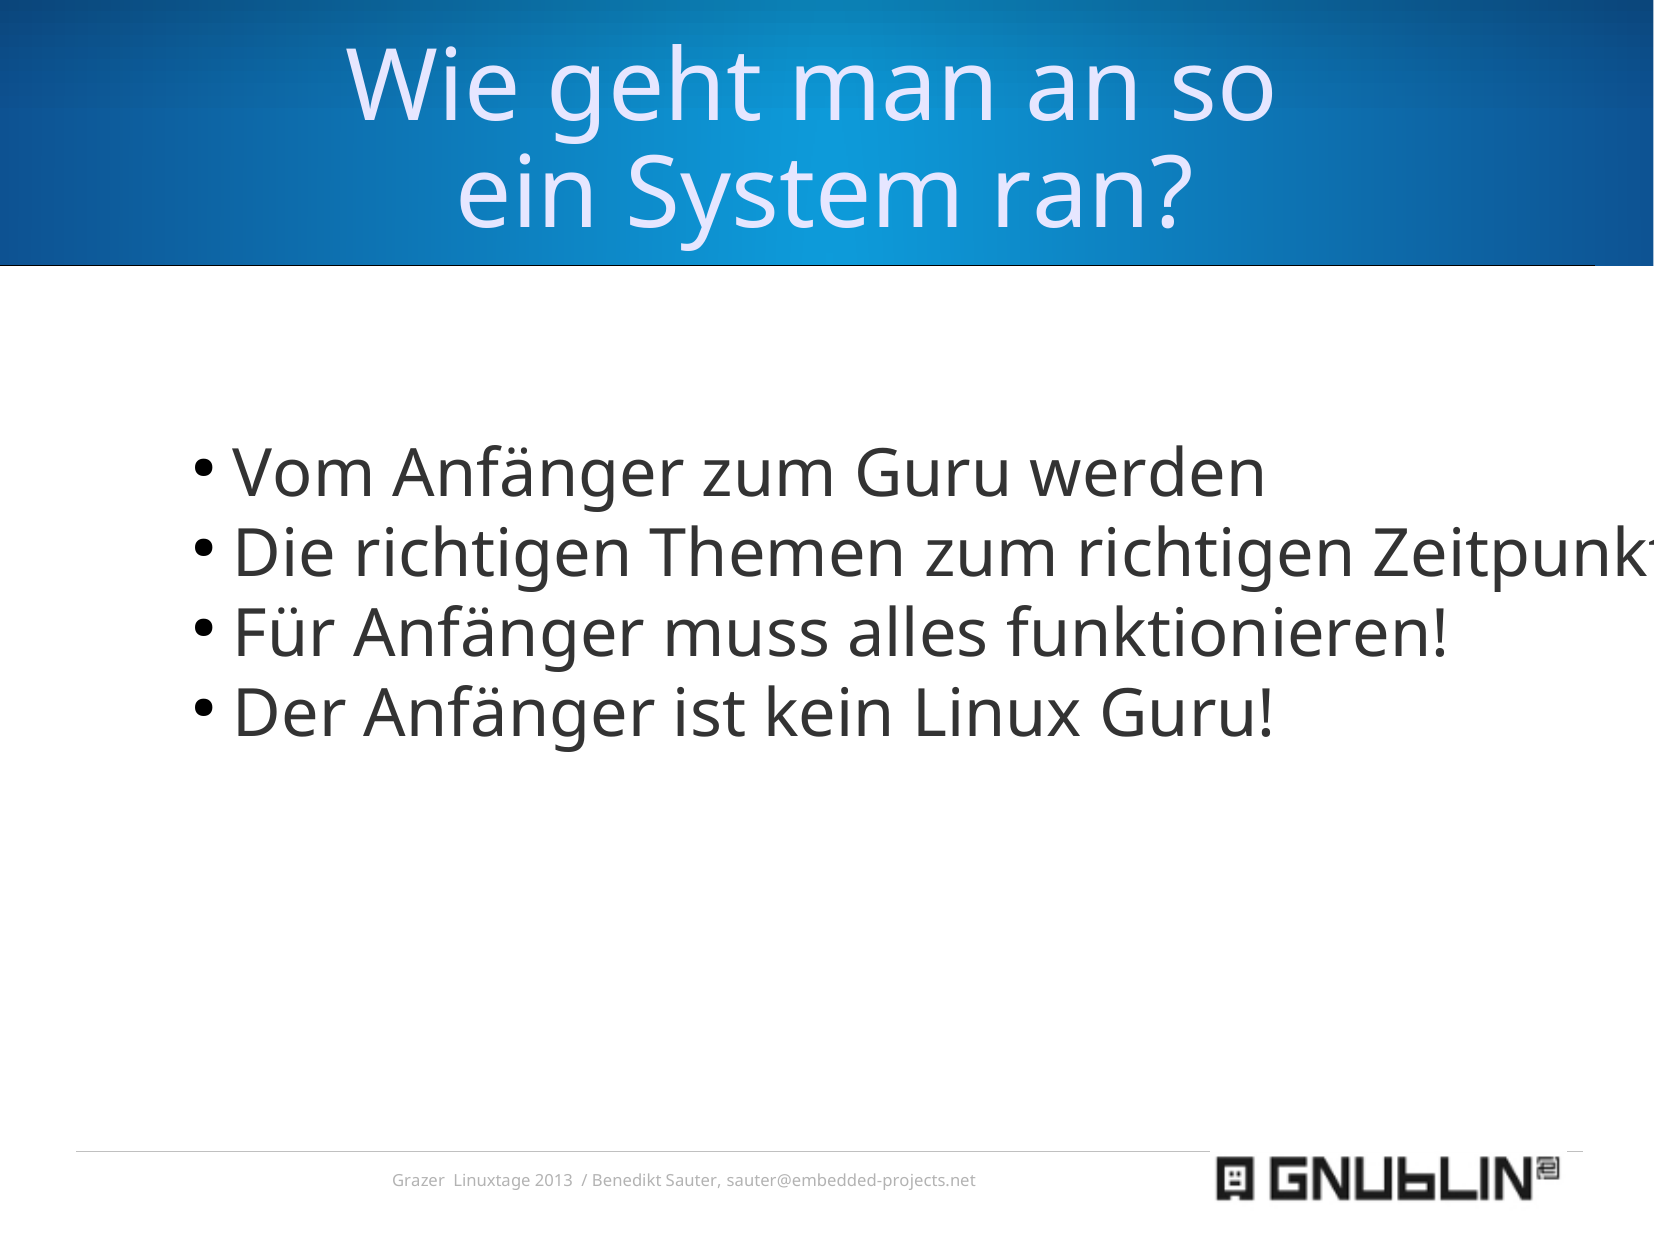

# Wie geht man an so ein System ran?
 Vom Anfänger zum Guru werden
 Die richtigen Themen zum richtigen Zeitpunkt
 Für Anfänger muss alles funktionieren!
 Der Anfänger ist kein Linux Guru!